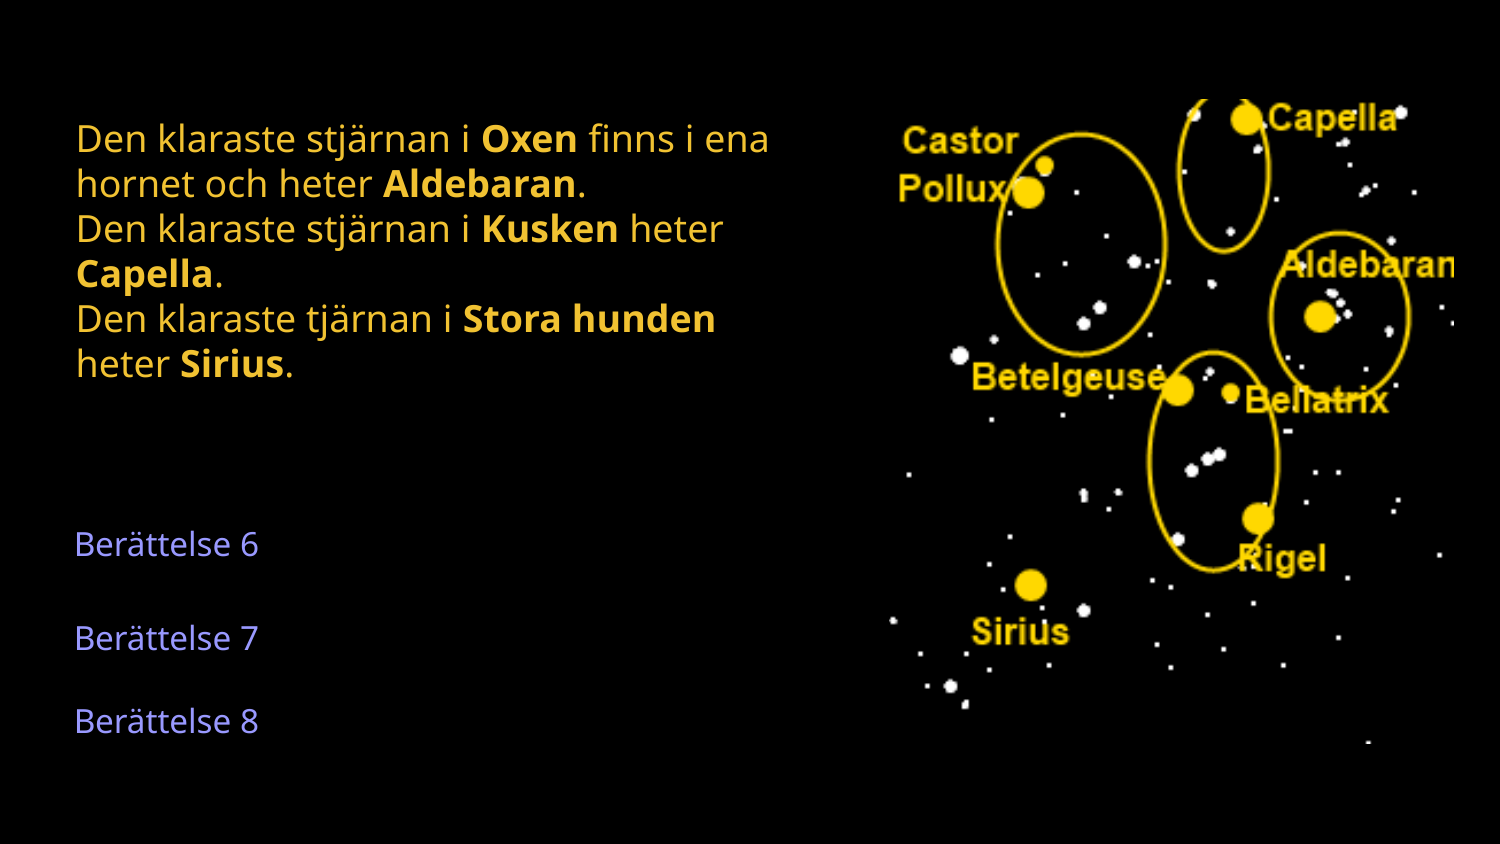

Den klaraste stjärnan i Oxen finns i ena
hornet och heter Aldebaran.
Den klaraste stjärnan i Kusken heter
Capella.
Den klaraste tjärnan i Stora hunden
heter Sirius.
Berättelse 6
Berättelse 7
Berättelse 8